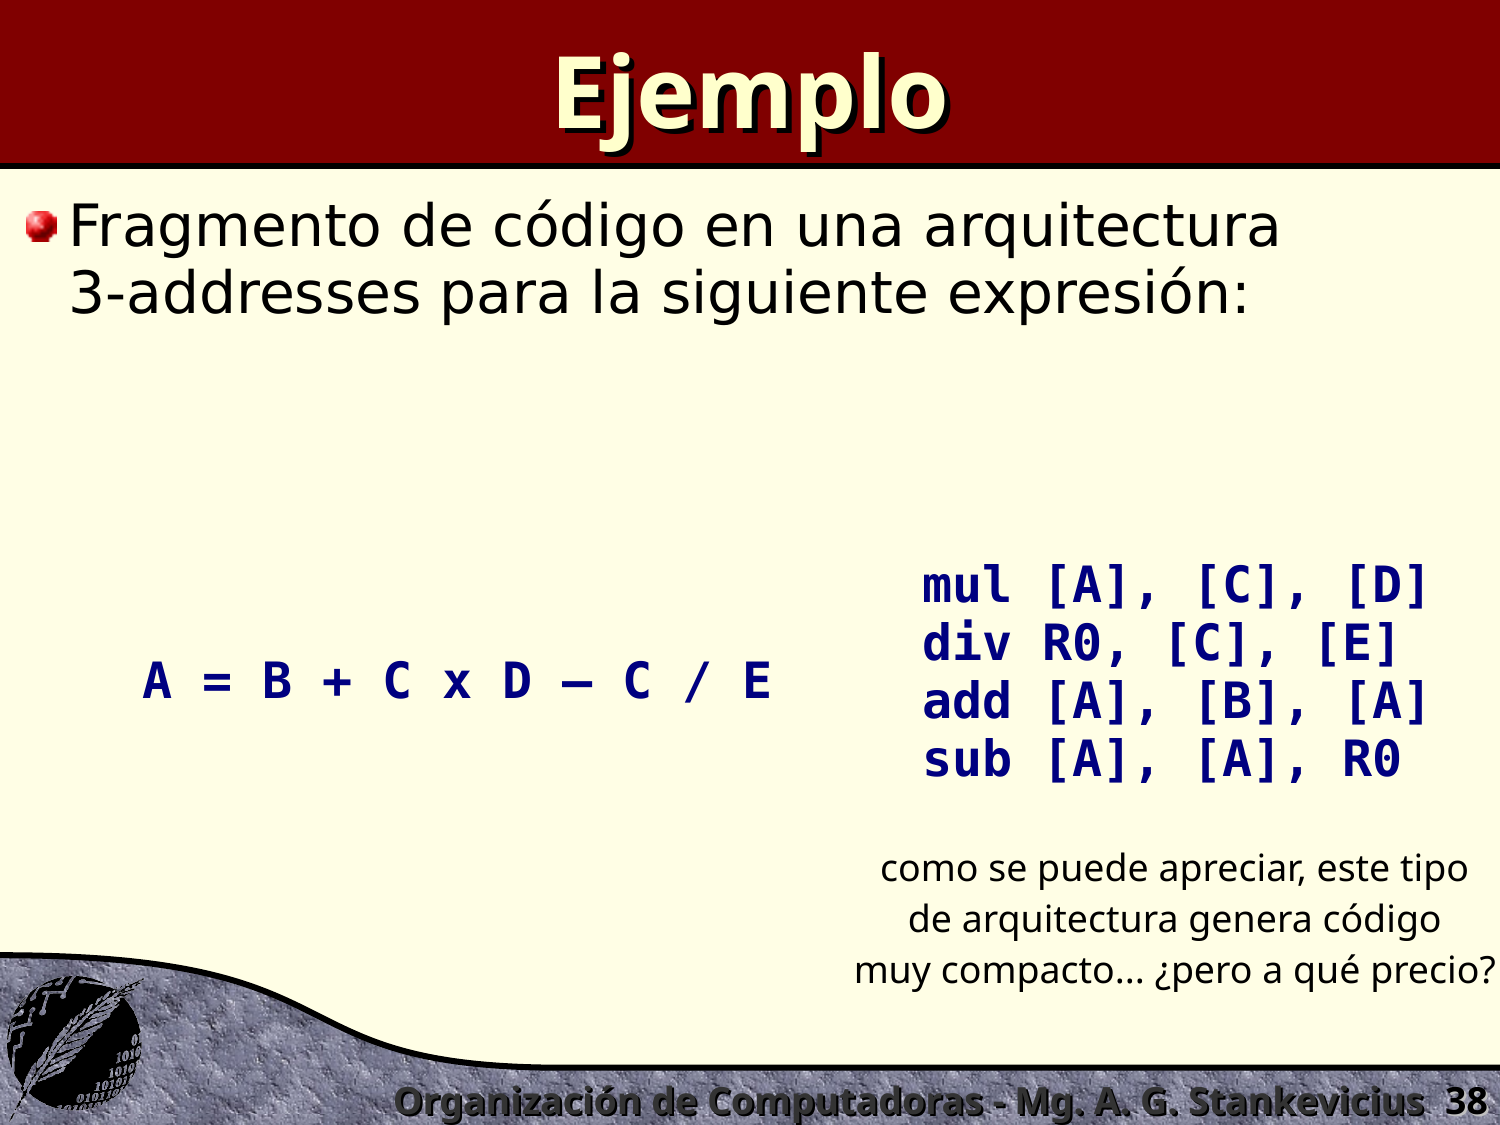

# Ejemplo
Fragmento de código en una arquitectura
3-addresses para la siguiente expresión:
mul [A], [C], [D]
div R0, [C], [E]
add [A], [B], [A]
sub [A], [A], R0
A = B + C x D – C / E
como se puede apreciar, este tipo
de arquitectura genera código
muy compacto... ¿pero a qué precio?
38